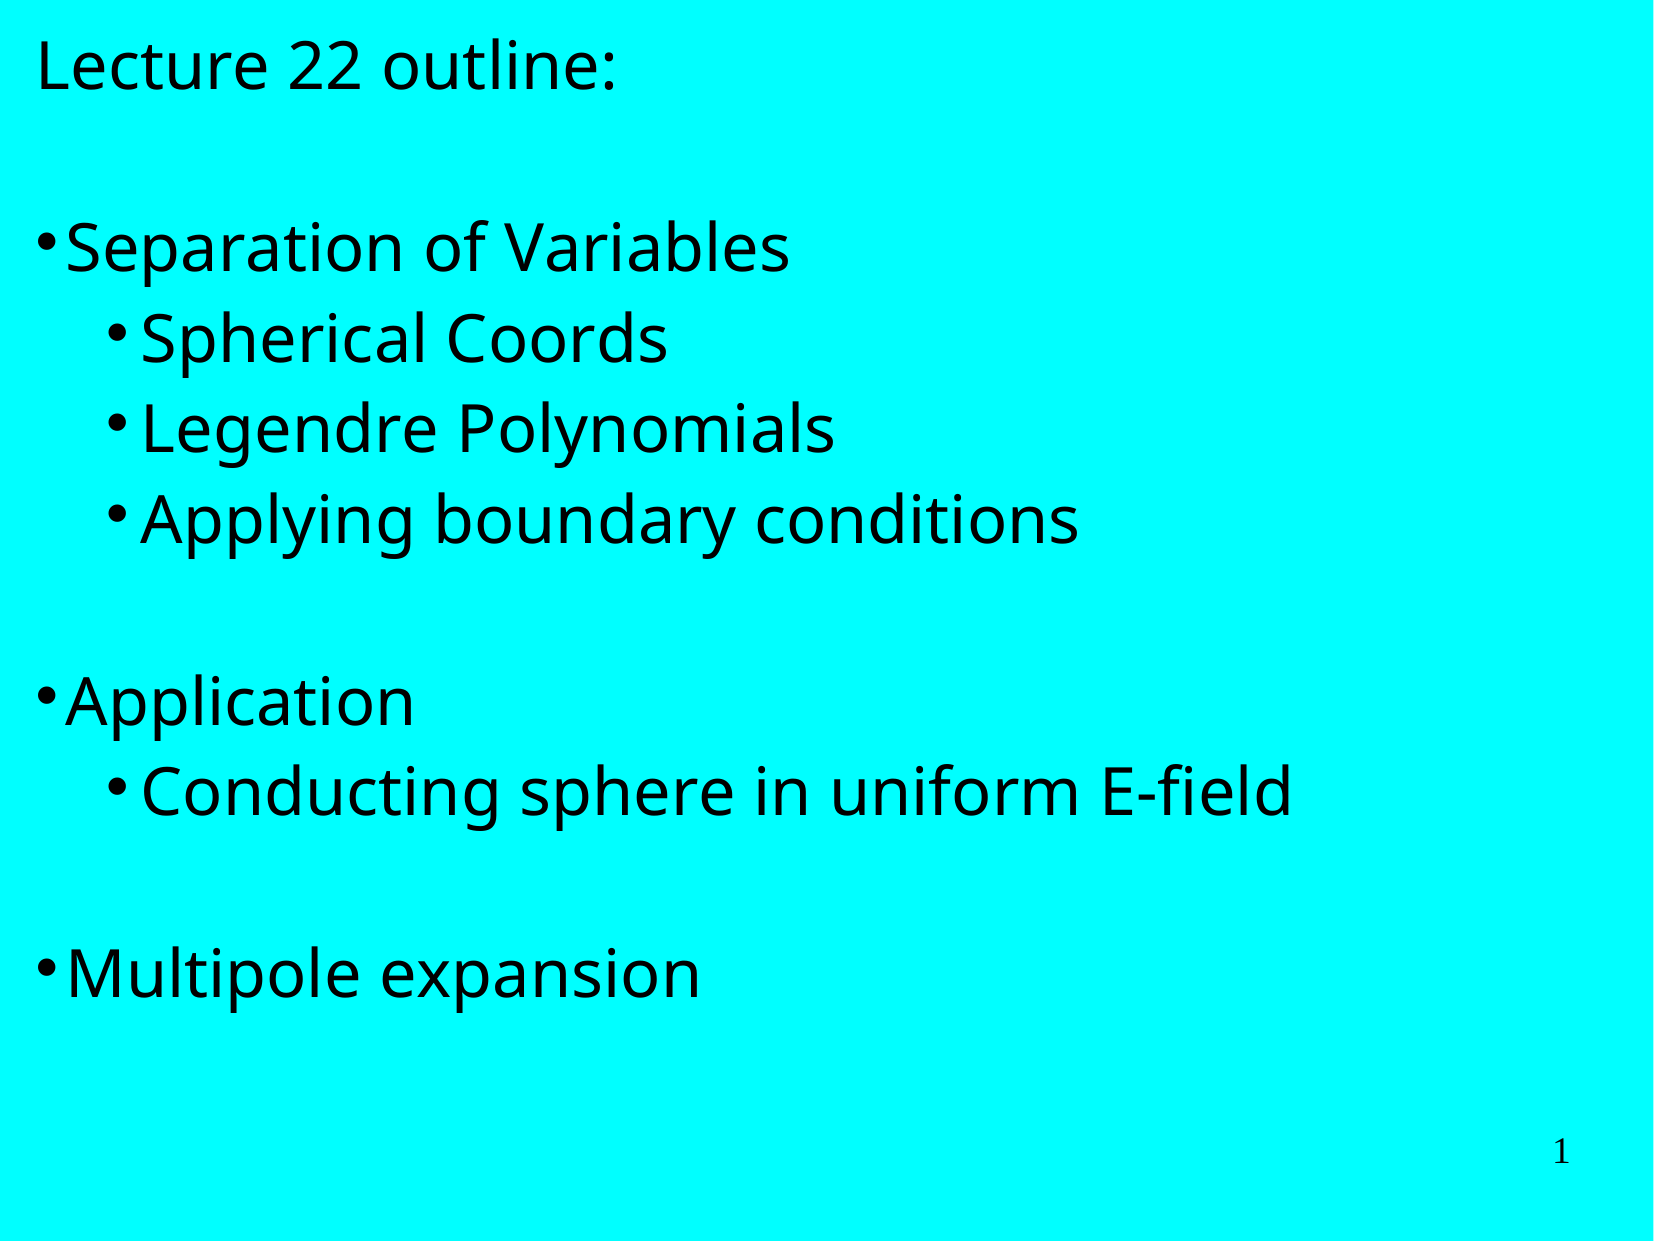

Lecture 22 outline:
Separation of Variables
Spherical Coords
Legendre Polynomials
Applying boundary conditions
Application
Conducting sphere in uniform E-field
Multipole expansion
1